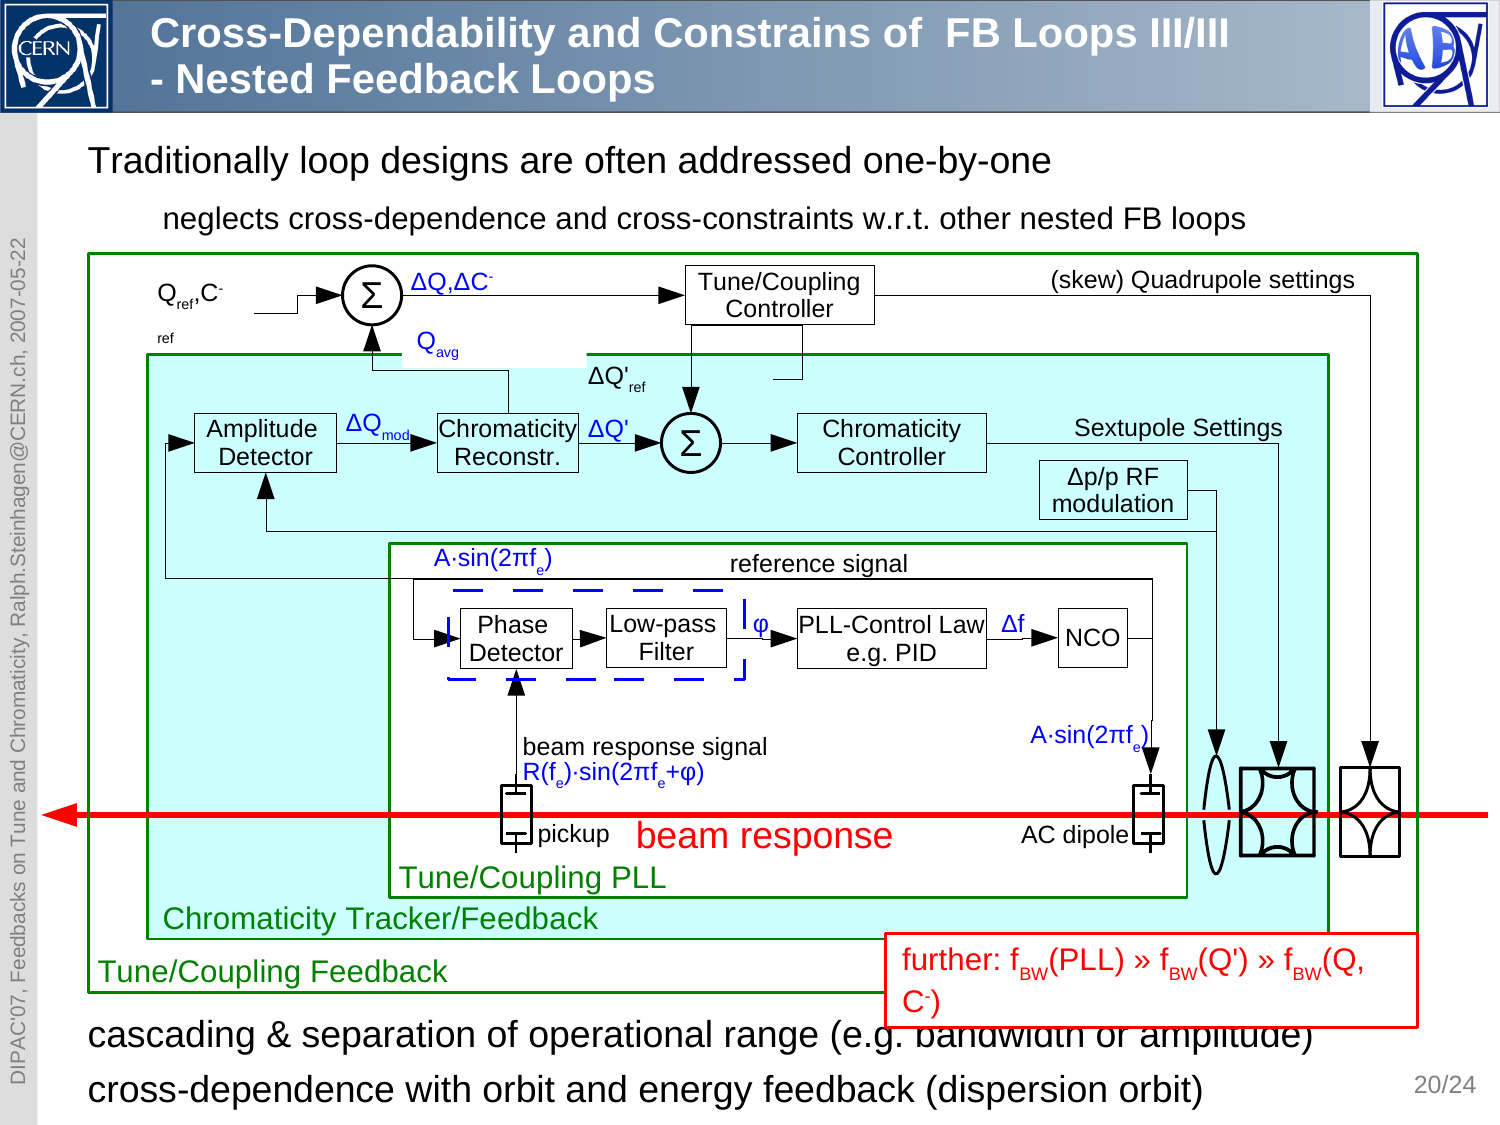

# Cross-Dependability and Constrains of FB Loops III/III - Nested Feedback Loops
Traditionally loop designs are often addressed one-by-one
neglects cross-dependence and cross-constraints w.r.t. other nested FB loops
(skew) Quadrupole settings
ΔQ,ΔC-
Σ
Tune/Coupling
Controller
Qref,C-ref
Qavg
ΔQ'ref
ΔQmod
Sextupole Settings
ΔQ'
Amplitude
Detector
Chromaticity
Reconstr.
Σ
Chromaticity
Controller
Δp/p RF
modulation
A∙sin(2πfe)
reference signal
φ
Δf
Phase
Detector
Low-pass
Filter
PLL-Control Law
e.g. PID
NCO
A∙sin(2πfe)
beam response signal
R(fe)∙sin(2πfe+φ)
pickup
AC dipole
beam response
Tune/Coupling PLL
Chromaticity Tracker/Feedback
further: fBW(PLL) » fBW(Q') » fBW(Q, C-)
Tune/Coupling Feedback
cascading & separation of operational range (e.g. bandwidth or amplitude)
cross-dependence with orbit and energy feedback (dispersion orbit)